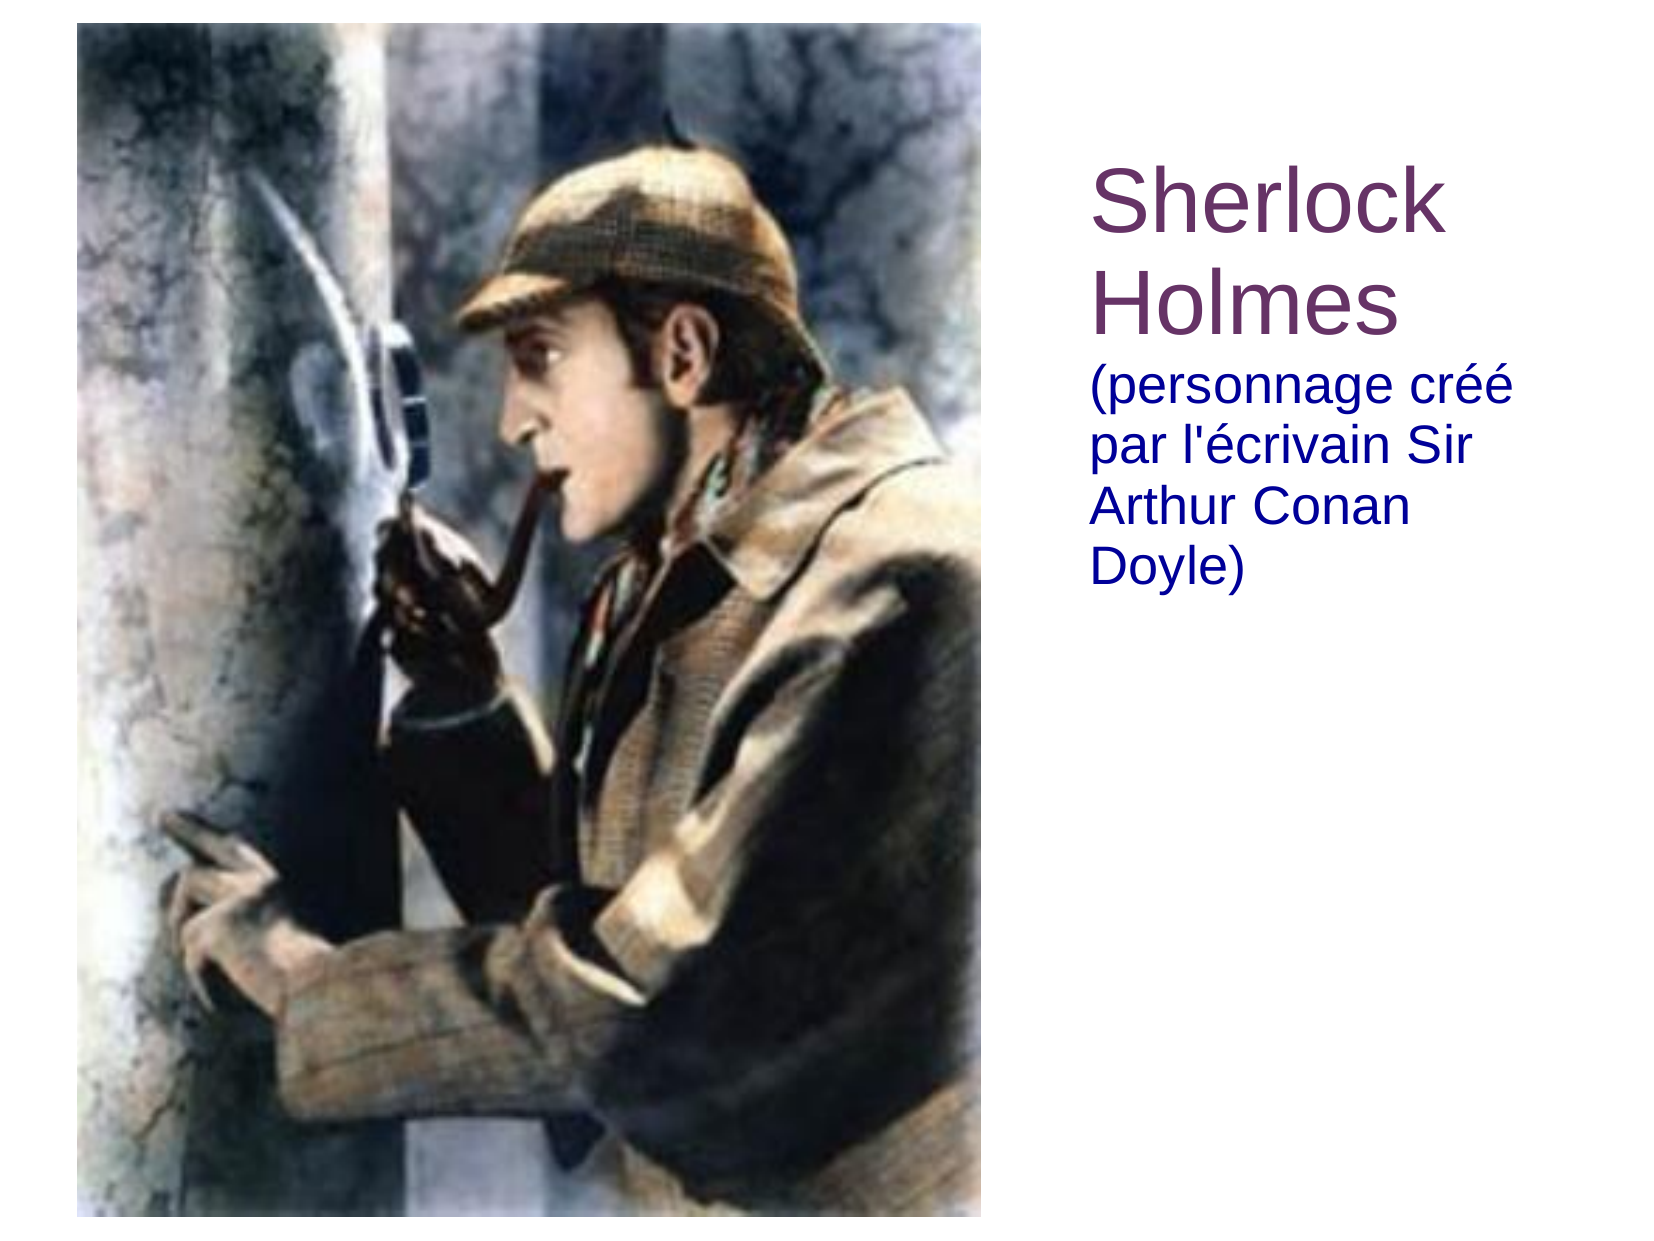

Sherlock Holmes (personnage créé par l'écrivain Sir Arthur Conan Doyle)